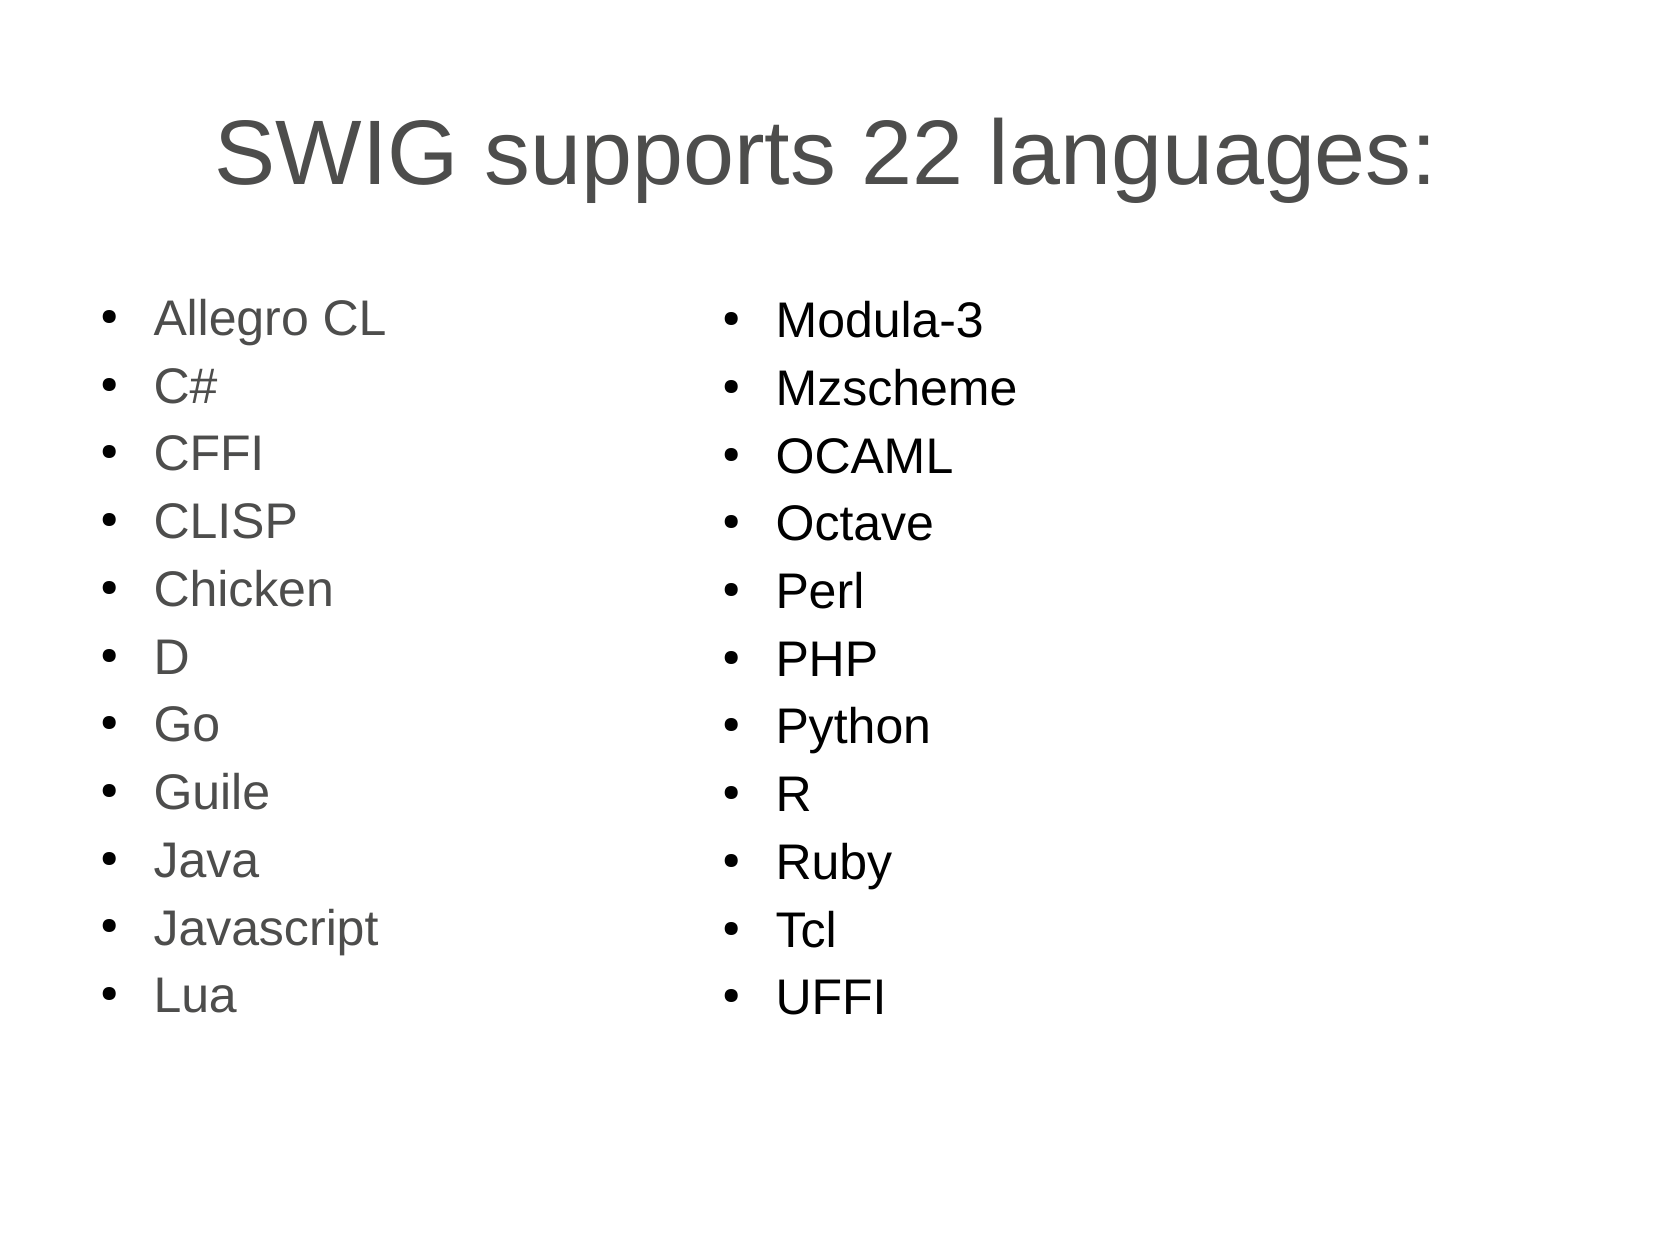

# SWIG supports 22 languages:
Modula-3
Mzscheme
OCAML
Octave
Perl
PHP
Python
R
Ruby
Tcl
UFFI
Allegro CL
C#
CFFI
CLISP
Chicken
D
Go
Guile
Java
Javascript
Lua